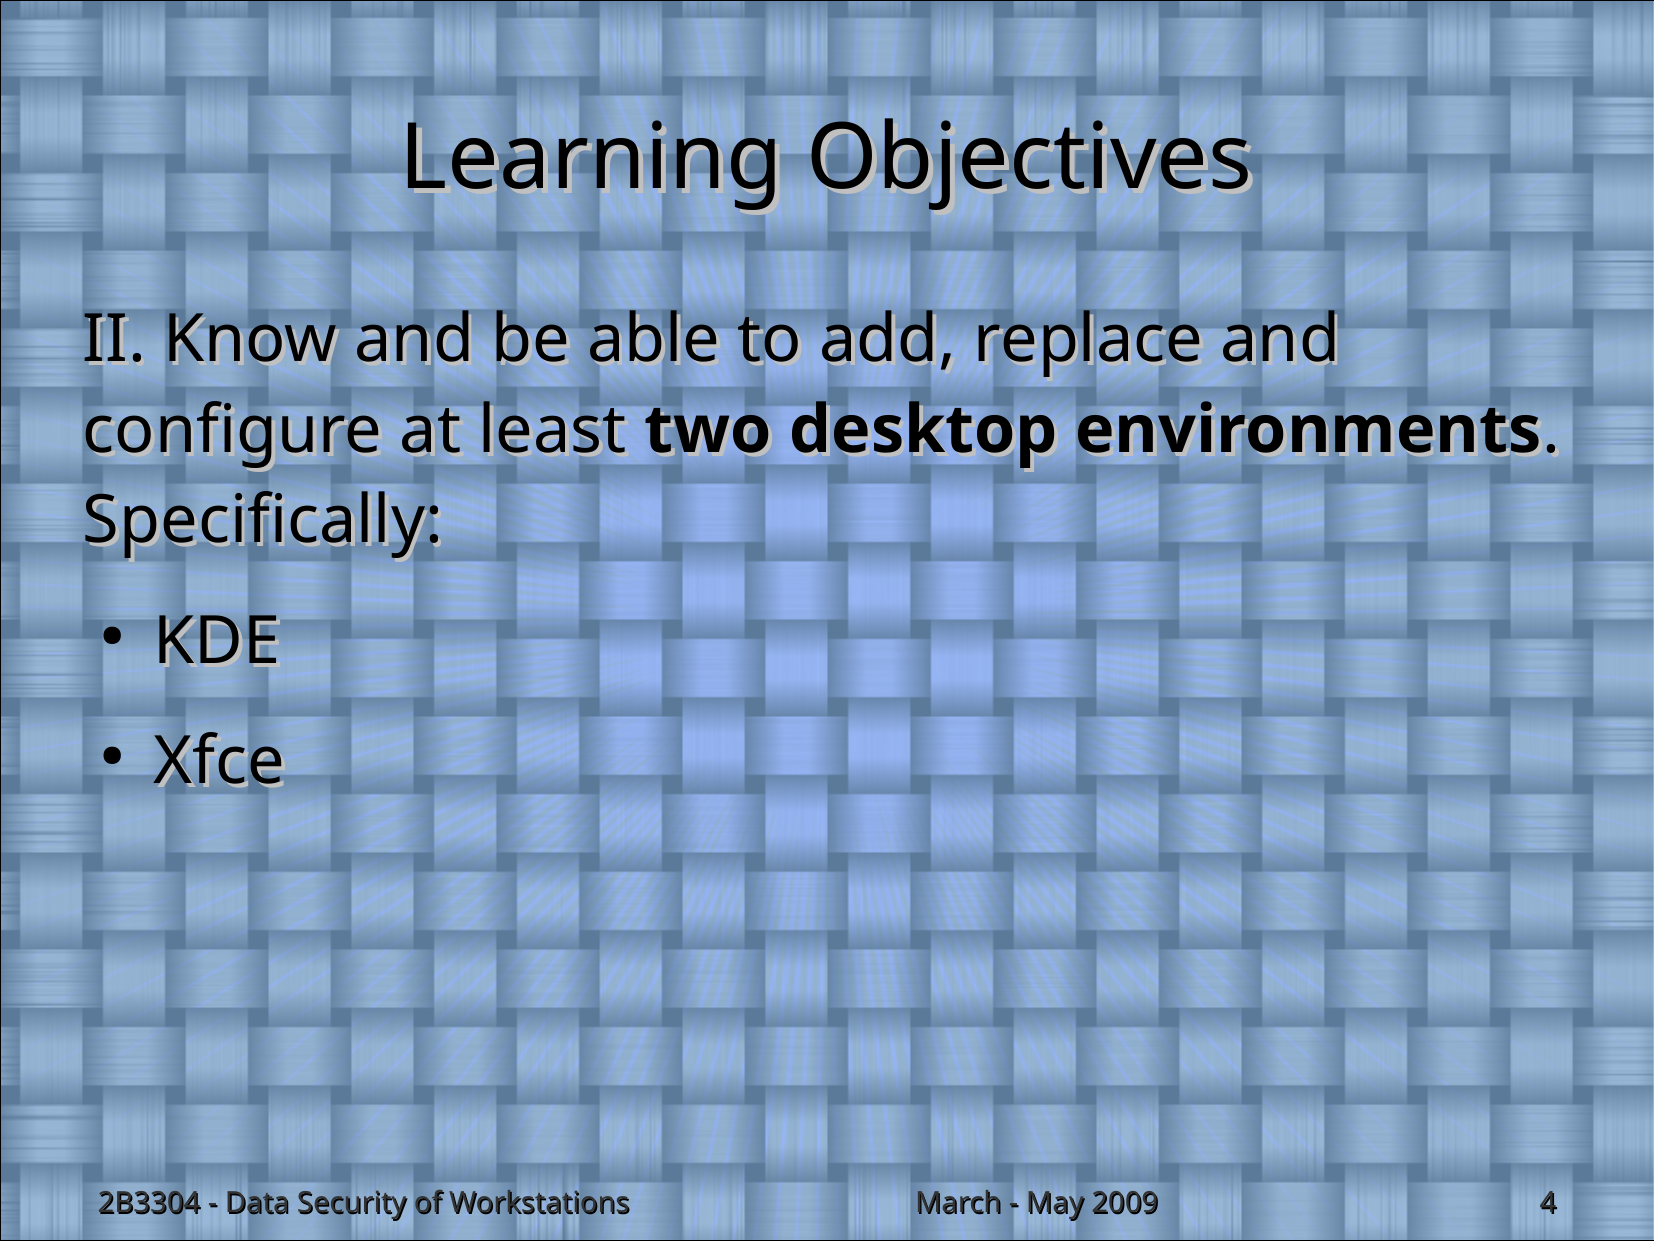

# Learning Objectives
II. Know and be able to add, replace and configure at least two desktop environments. Specifically:
KDE
Xfce